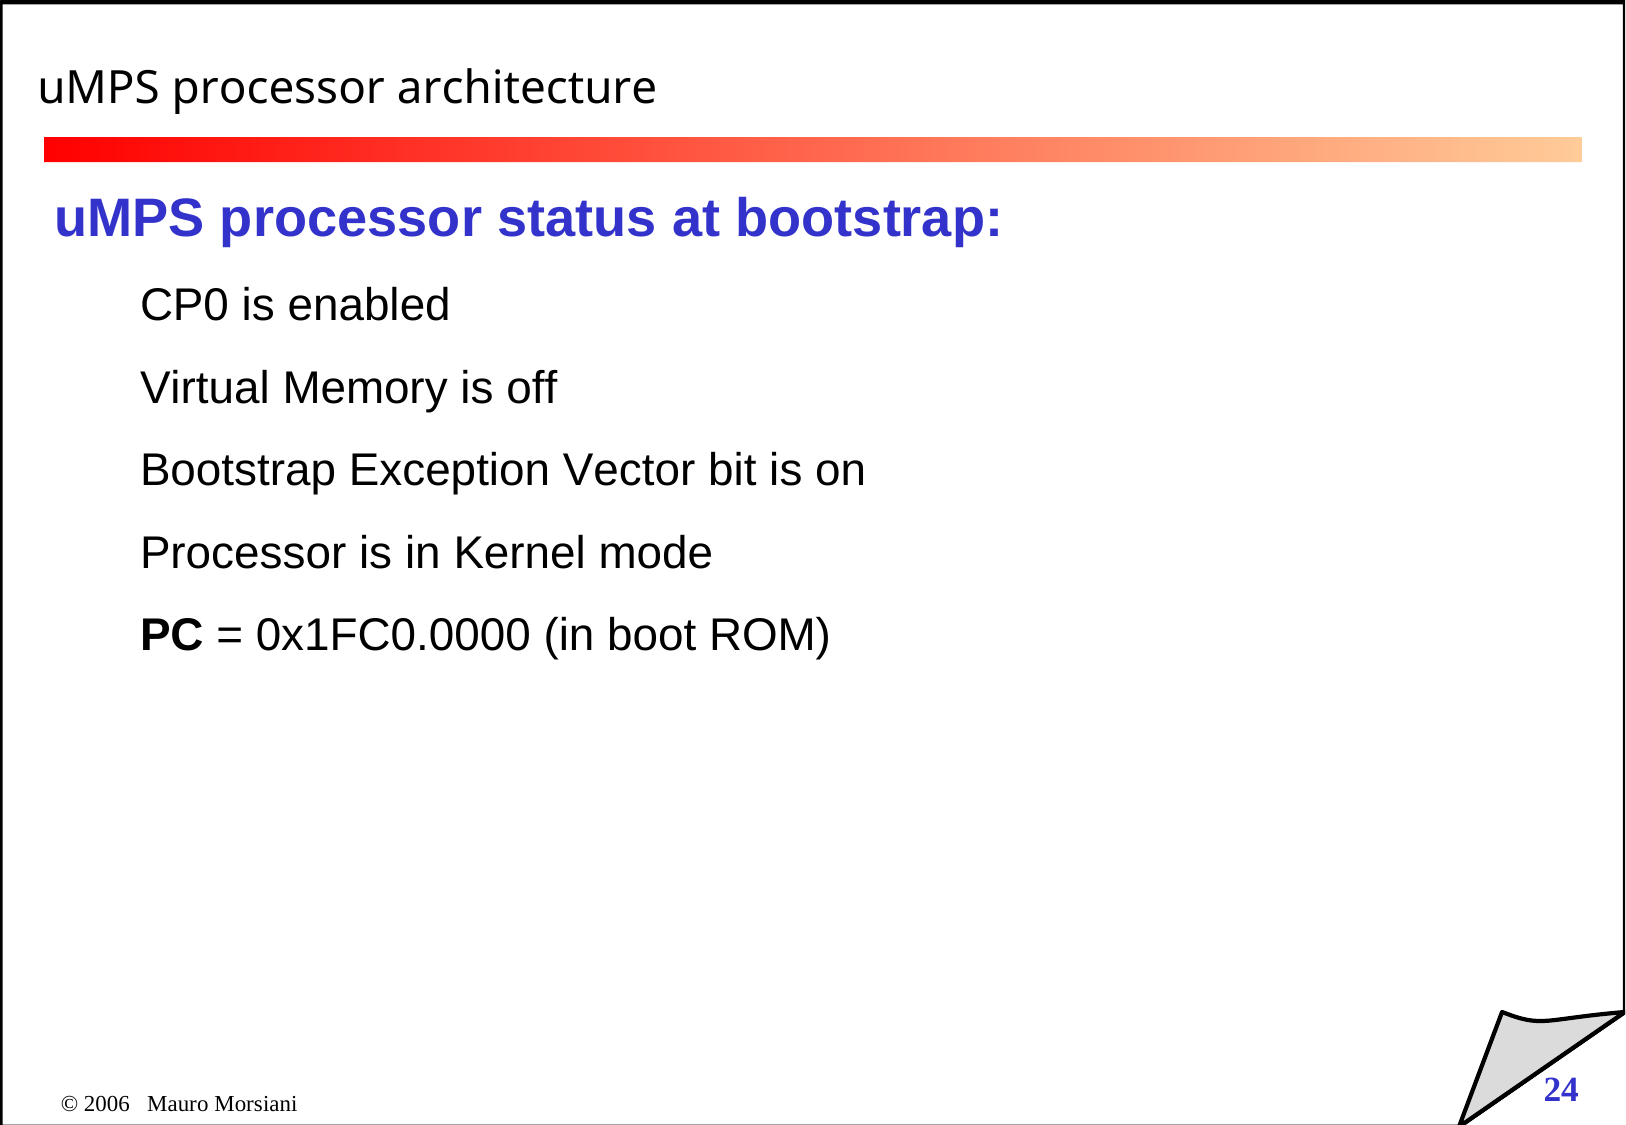

# uMPS processor architecture
uMPS processor status at bootstrap:
CP0 is enabled
Virtual Memory is off
Bootstrap Exception Vector bit is on
Processor is in Kernel mode
PC = 0x1FC0.0000 (in boot ROM)